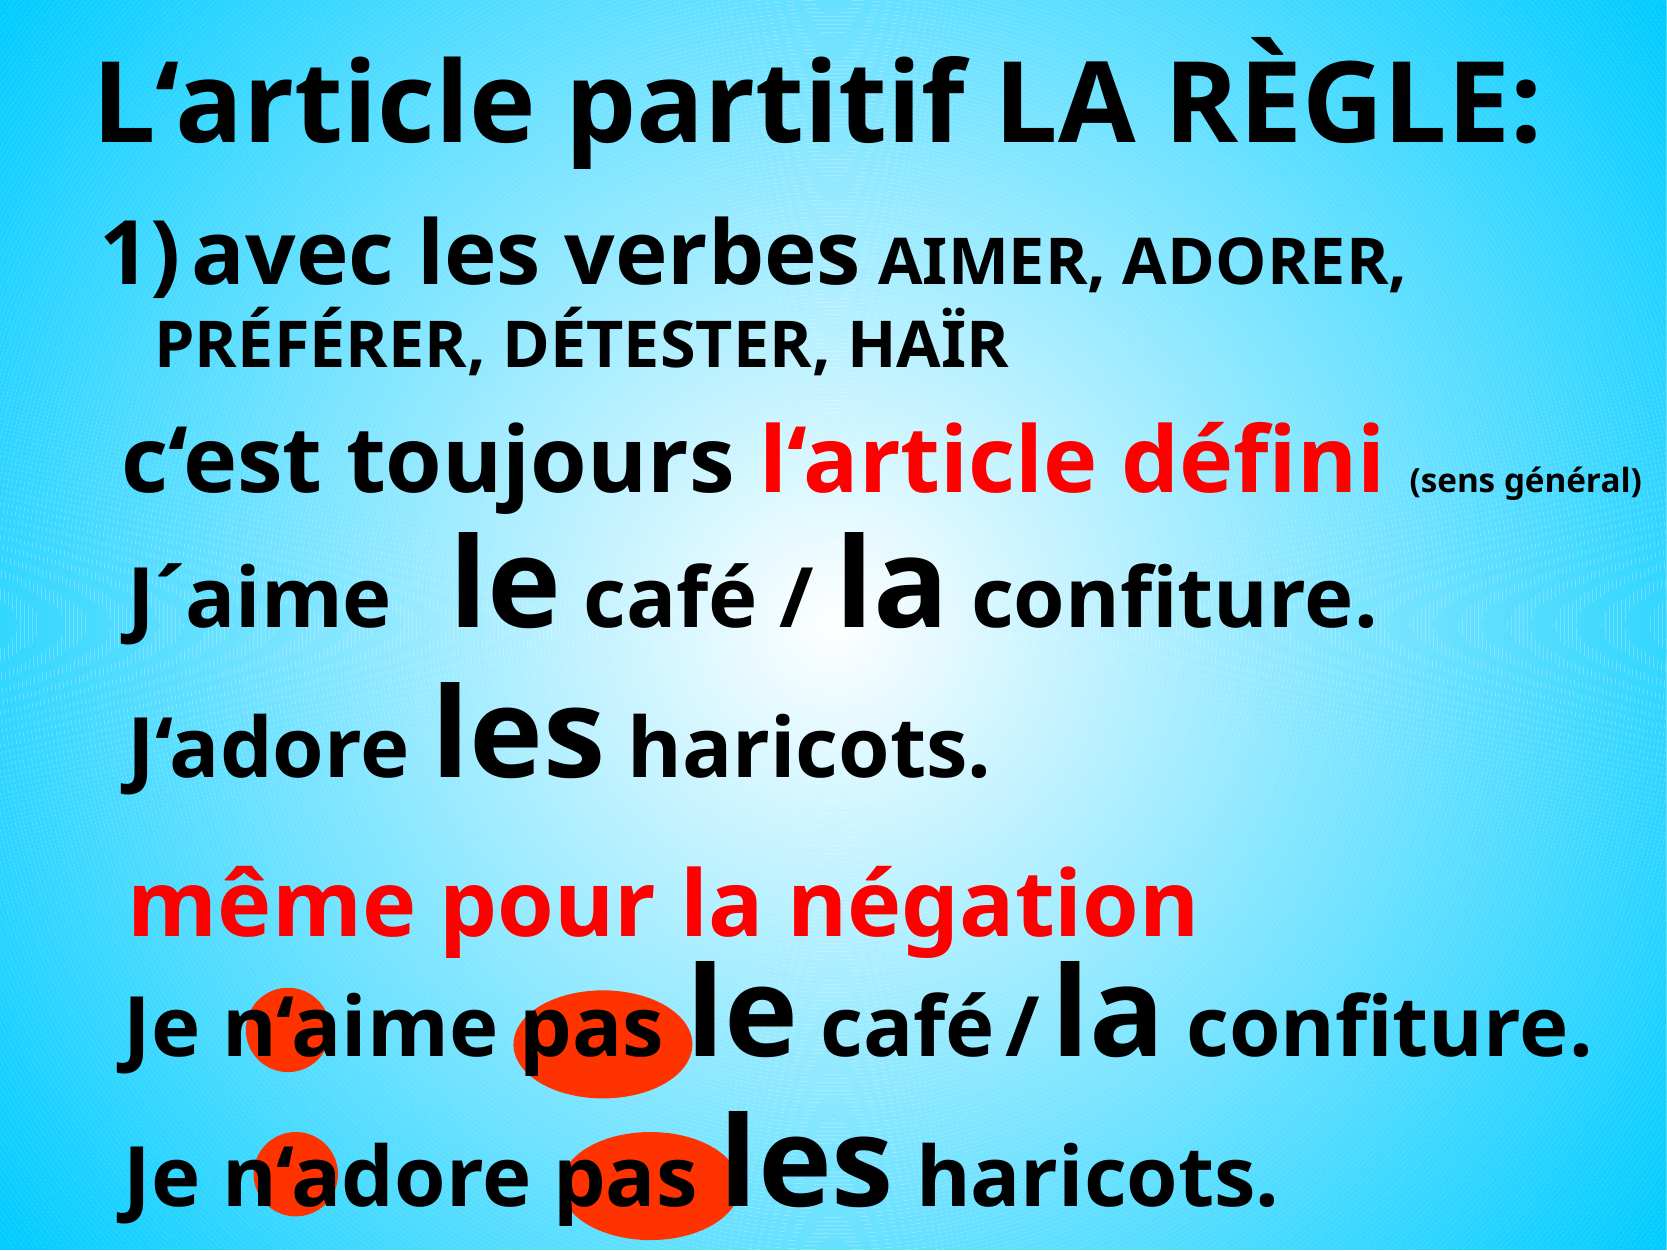

L‘article partitif LA RÈGLE:
# 1) avec les verbes AIMER, ADORER, PRÉFÉRER, DÉTESTER, HAÏR
c‘est toujours l‘article défini (sens général)
J´aime	 le café / la confiture.
J‘adore les haricots.
même pour la négation
Je n‘aime pas le café / la confiture.
Je n‘adore pas les haricots.